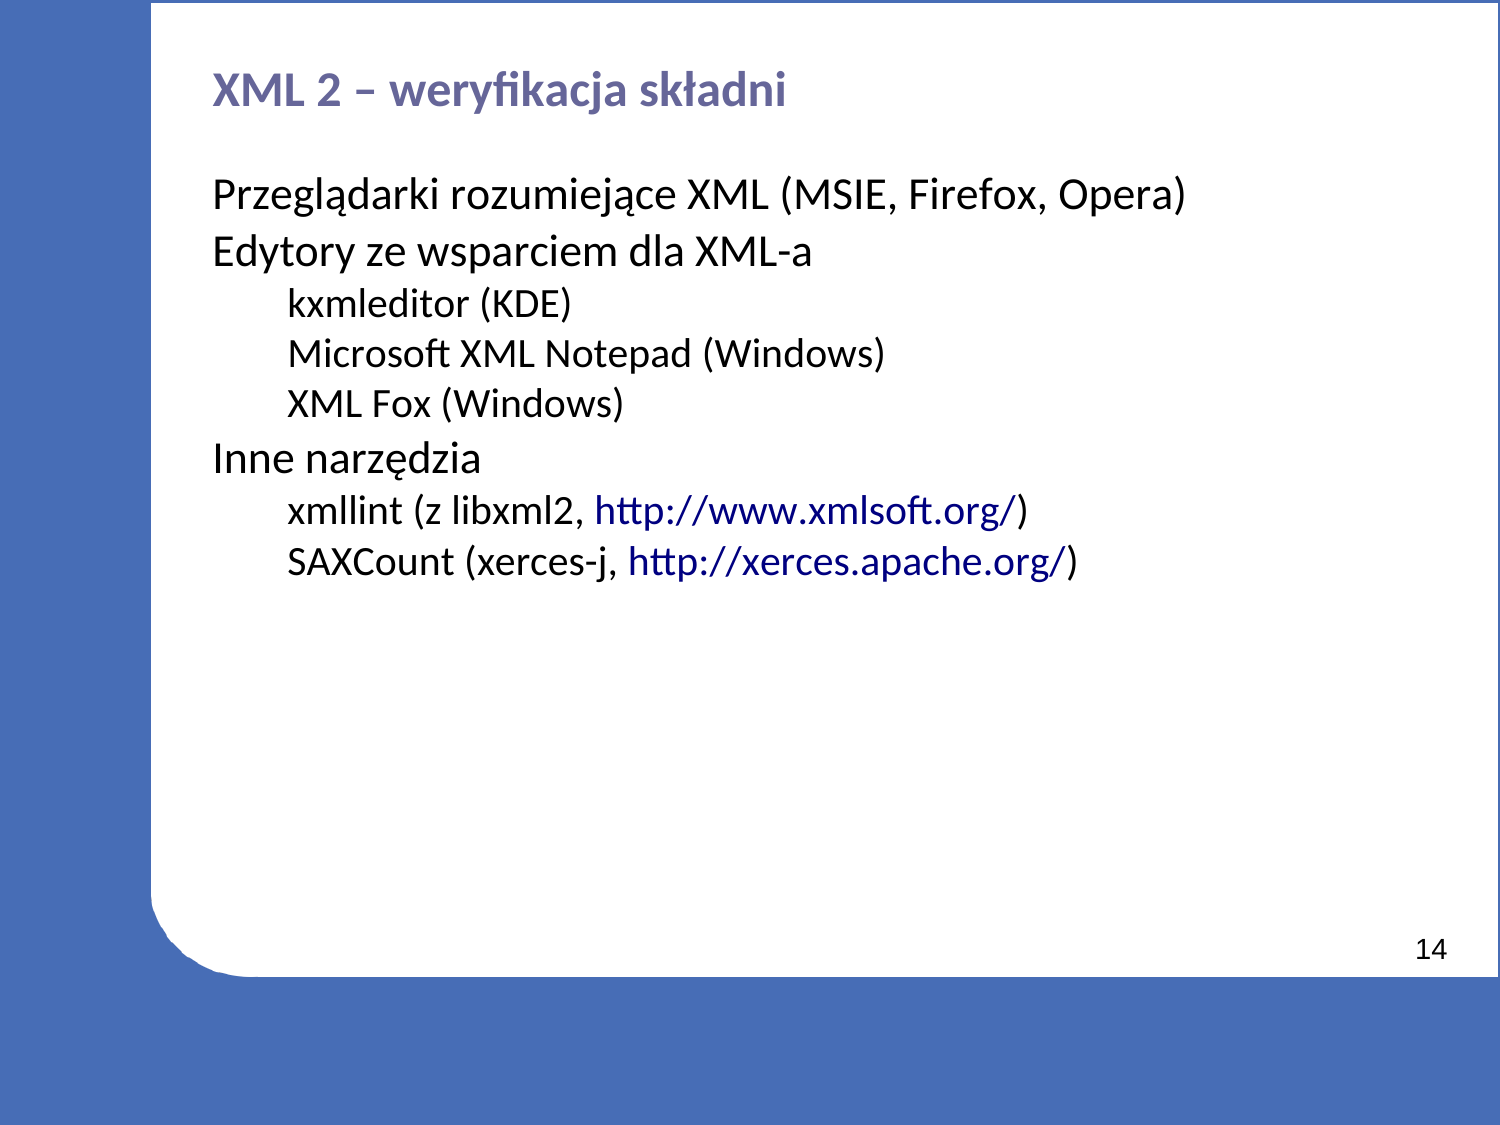

# XML 2 – weryfikacja składni
Przeglądarki rozumiejące XML (MSIE, Firefox, Opera)
Edytory ze wsparciem dla XML-a
kxmleditor (KDE)
Microsoft XML Notepad (Windows)
XML Fox (Windows)
Inne narzędzia
xmllint (z libxml2, http://www.xmlsoft.org/)
SAXCount (xerces-j, http://xerces.apache.org/)
14